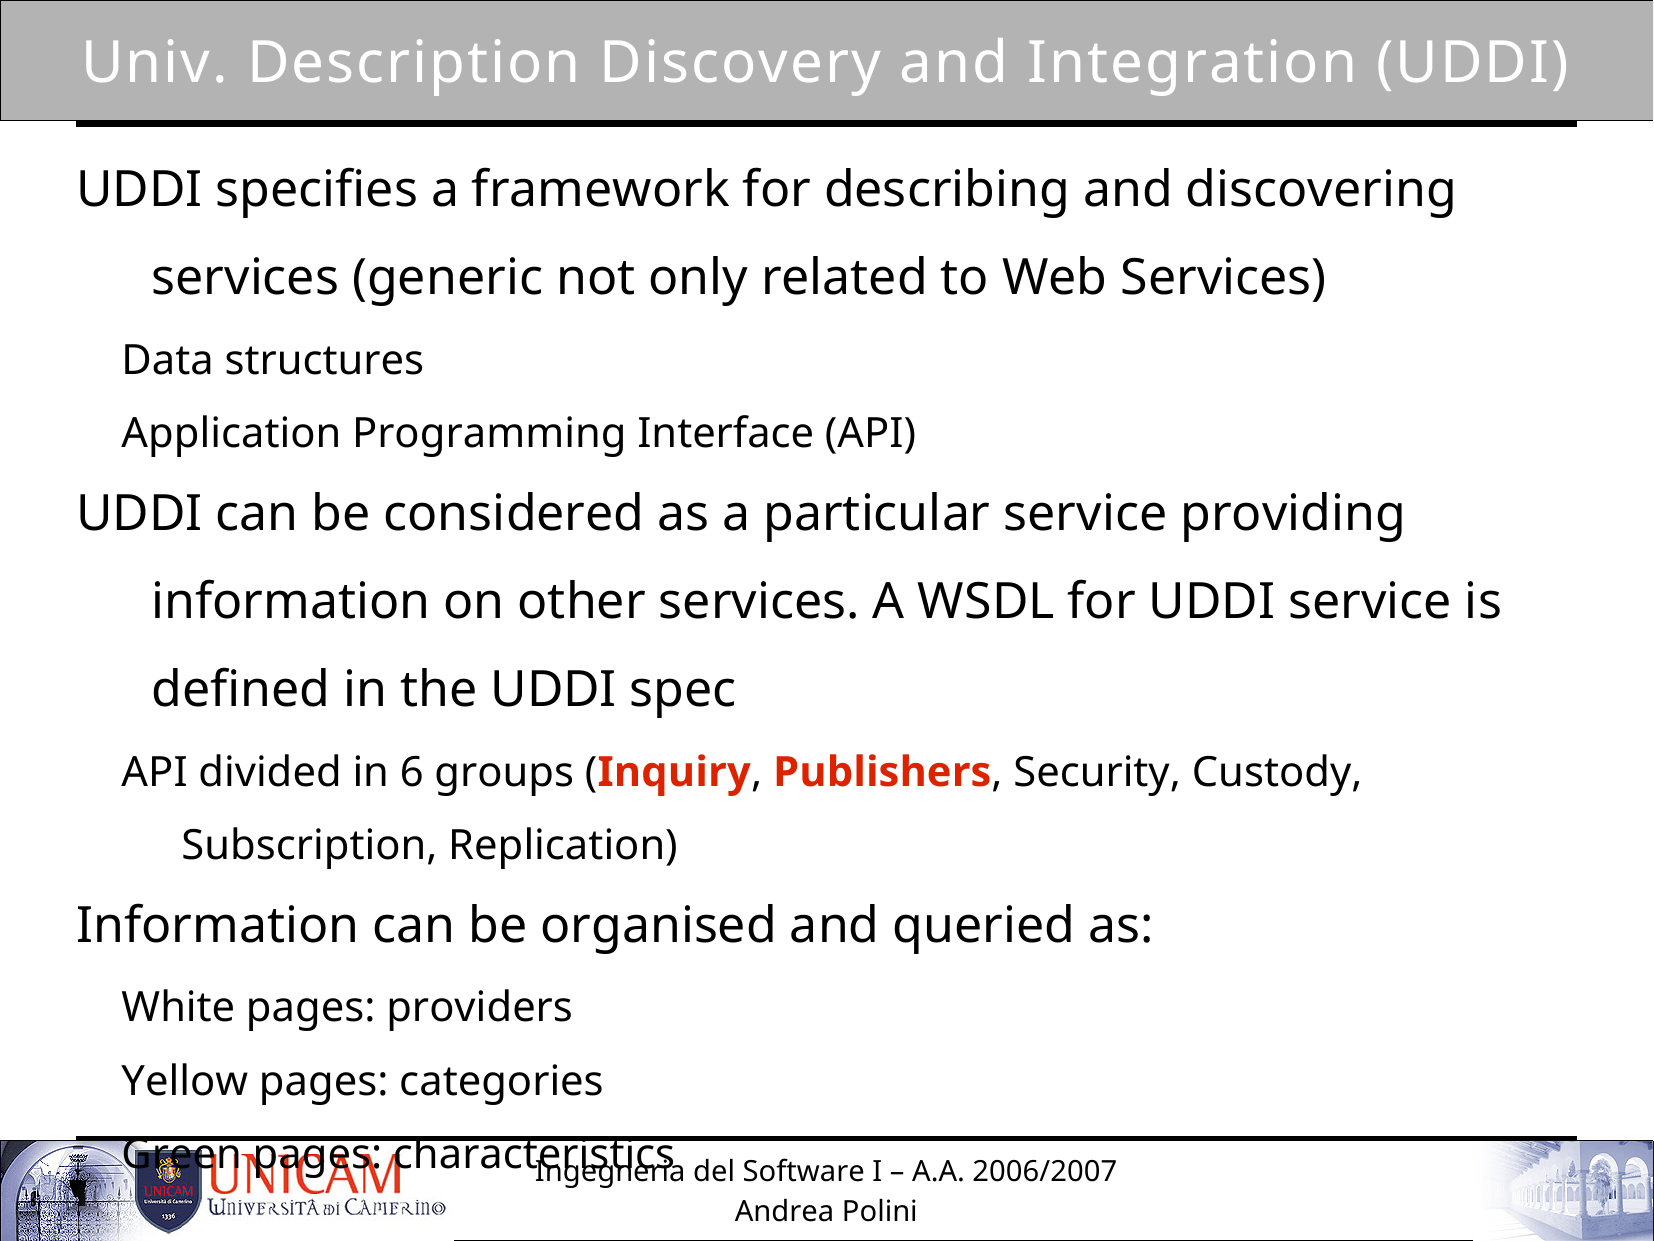

# Univ. Description Discovery and Integration (UDDI)
UDDI specifies a framework for describing and discovering services (generic not only related to Web Services)
Data structures
Application Programming Interface (API)
UDDI can be considered as a particular service providing information on other services. A WSDL for UDDI service is defined in the UDDI spec
API divided in 6 groups (Inquiry, Publishers, Security, Custody, Subscription, Replication)
Information can be organised and queried as:
White pages: providers
Yellow pages: categories
Green pages: characteristics